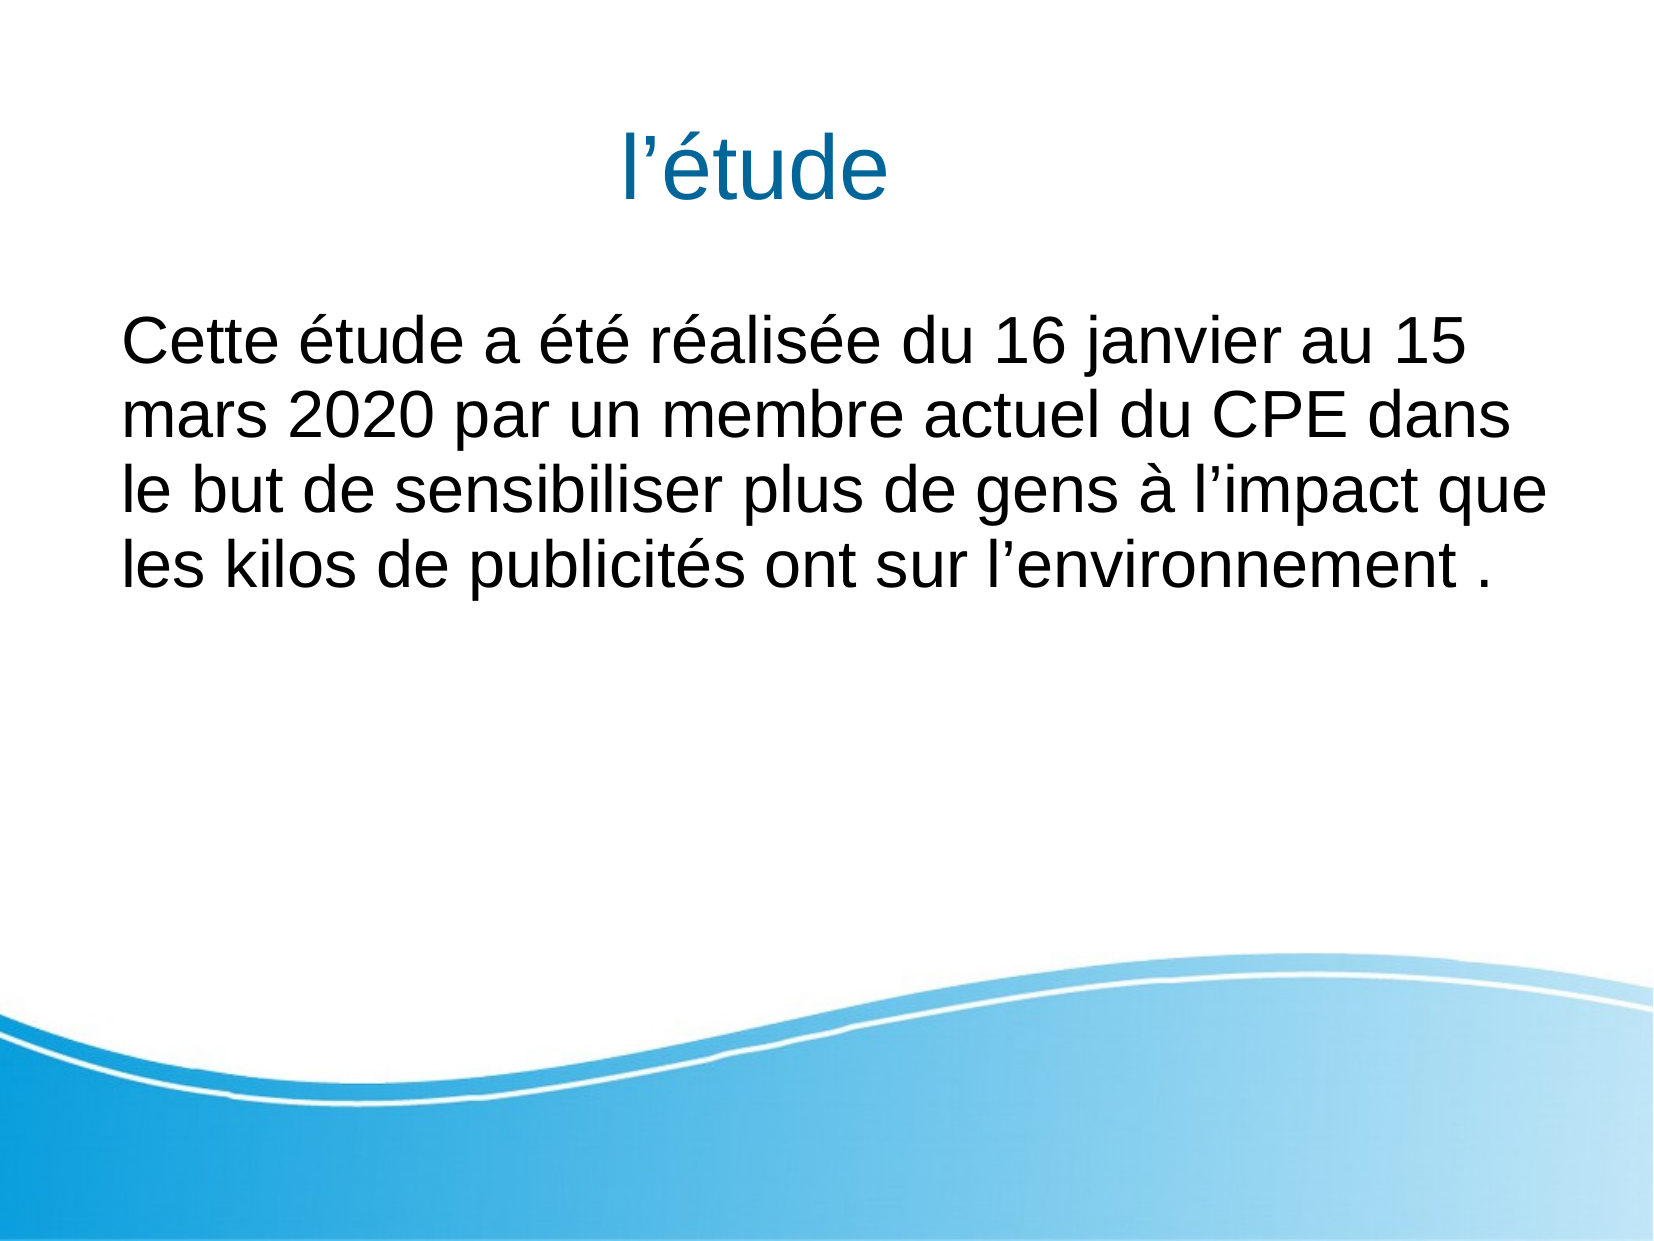

# l’étude
Cette étude a été réalisée du 16 janvier au 15 mars 2020 par un membre actuel du CPE dans le but de sensibiliser plus de gens à l’impact que les kilos de publicités ont sur l’environnement .